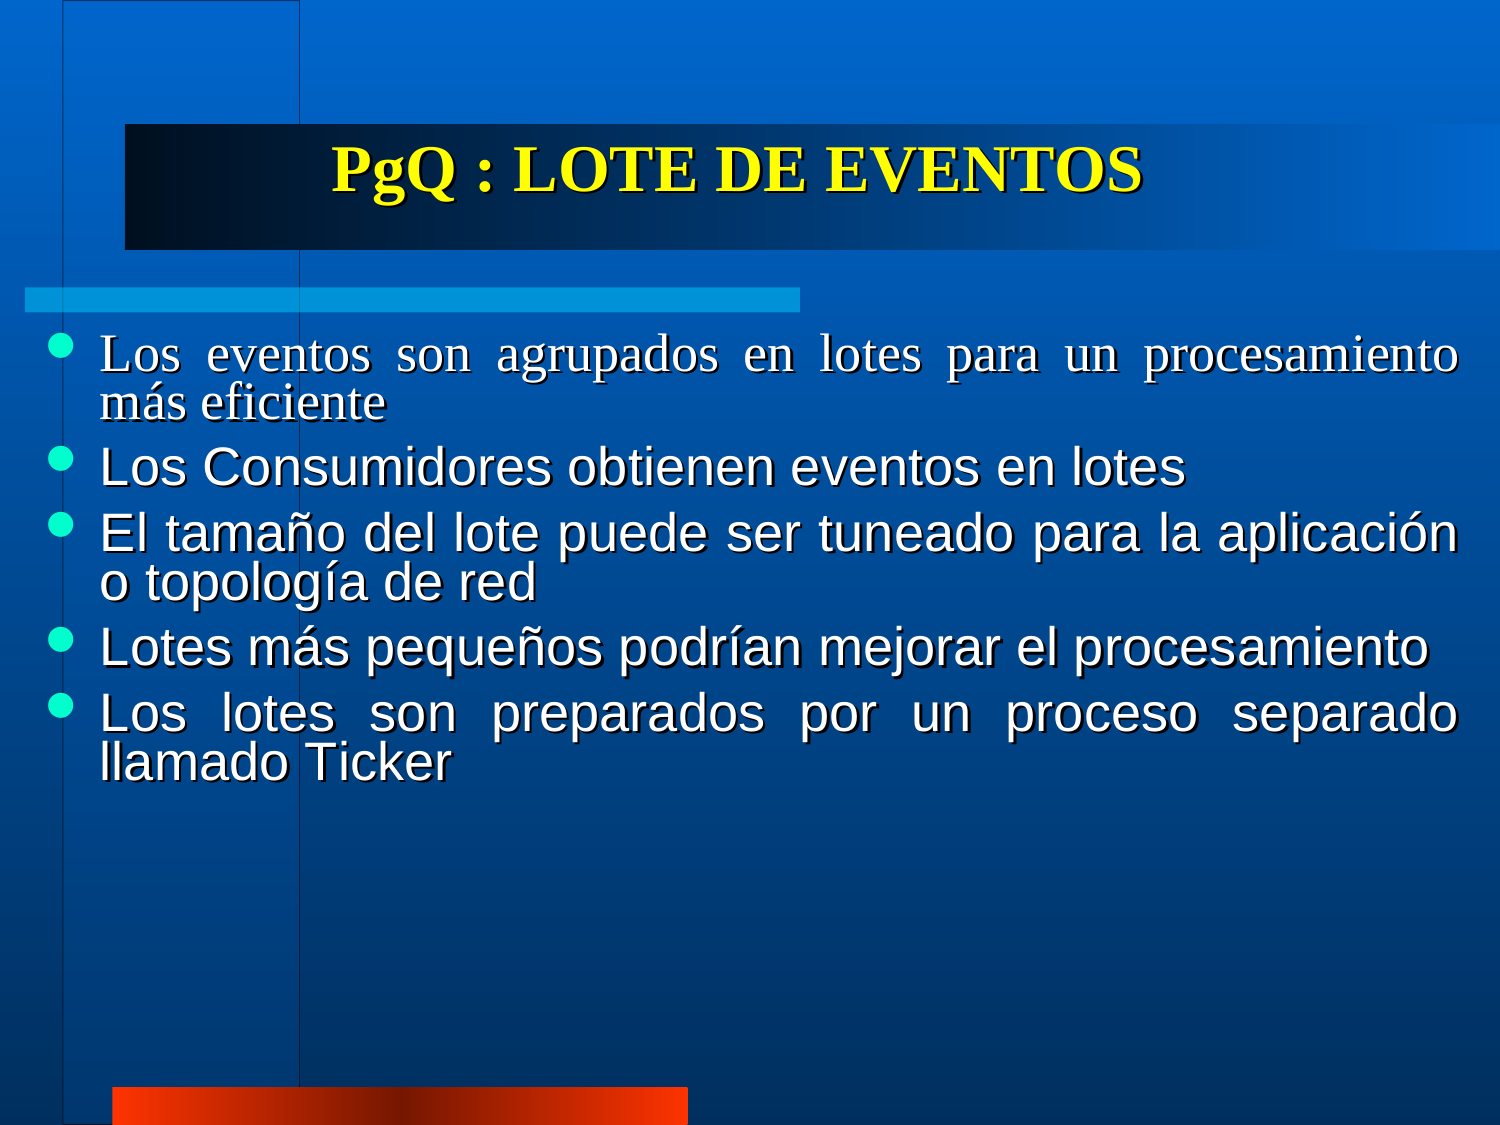

# PgQ : LOTE DE EVENTOS
Los eventos son agrupados en lotes para un procesamiento más eficiente
Los Consumidores obtienen eventos en lotes
El tamaño del lote puede ser tuneado para la aplicación o topología de red
Lotes más pequeños podrían mejorar el procesamiento
Los lotes son preparados por un proceso separado llamado Ticker